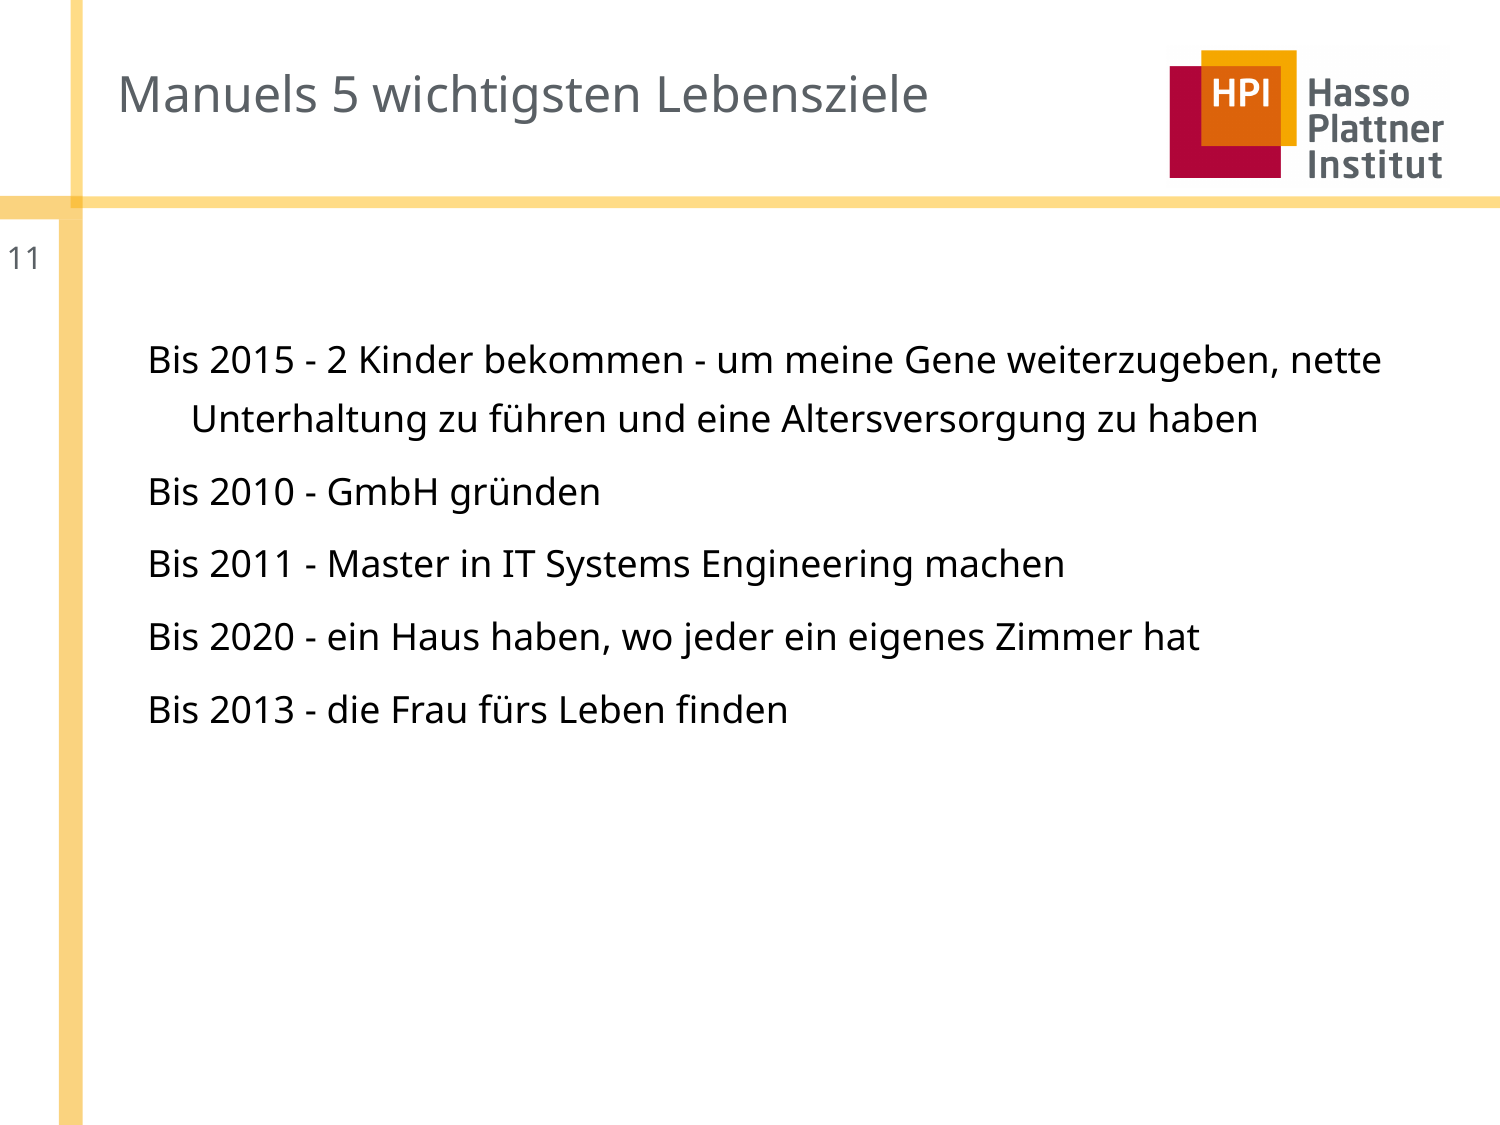

# Manuels 5 wichtigsten Lebensziele
11
Bis 2015 - 2 Kinder bekommen - um meine Gene weiterzugeben, nette Unterhaltung zu führen und eine Altersversorgung zu haben
Bis 2010 - GmbH gründen
Bis 2011 - Master in IT Systems Engineering machen
Bis 2020 - ein Haus haben, wo jeder ein eigenes Zimmer hat
Bis 2013 - die Frau fürs Leben finden